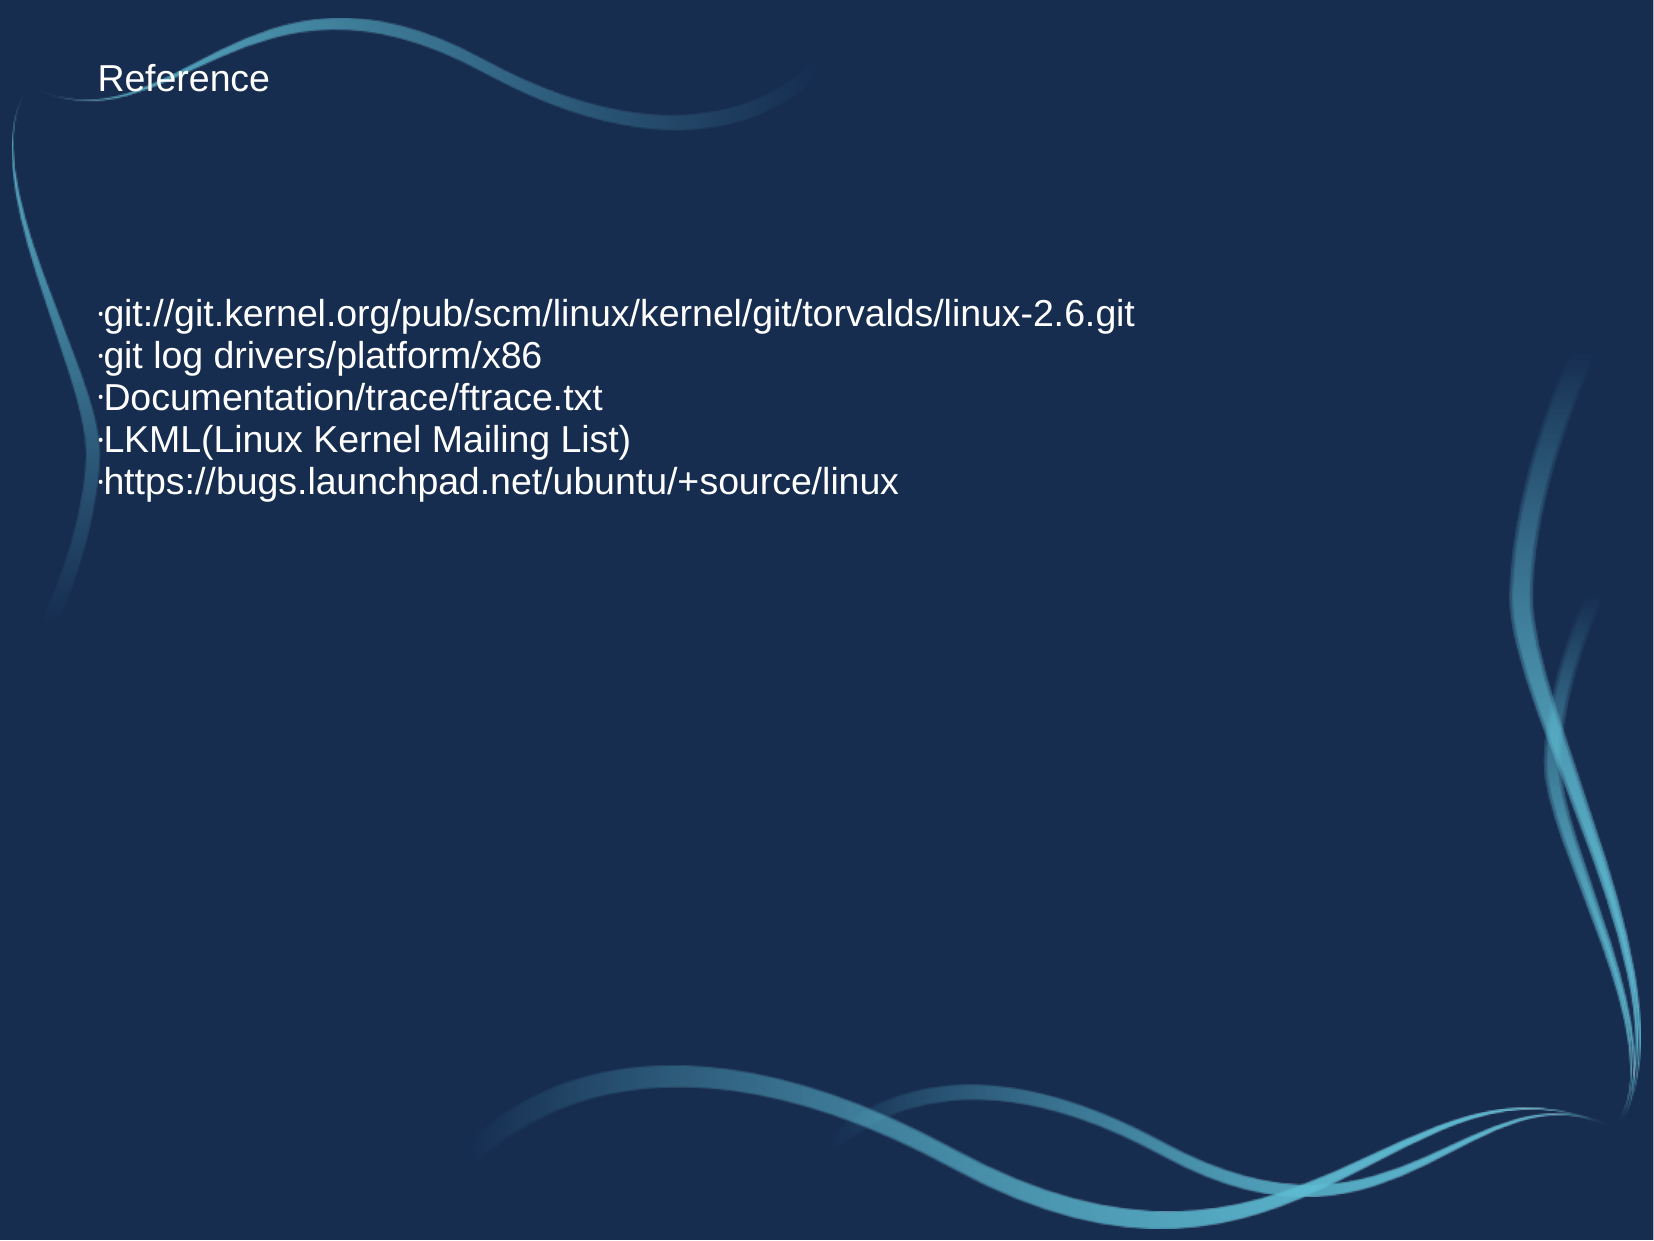

Reference
git://git.kernel.org/pub/scm/linux/kernel/git/torvalds/linux-2.6.git
git log drivers/platform/x86
Documentation/trace/ftrace.txt
LKML(Linux Kernel Mailing List)
https://bugs.launchpad.net/ubuntu/+source/linux